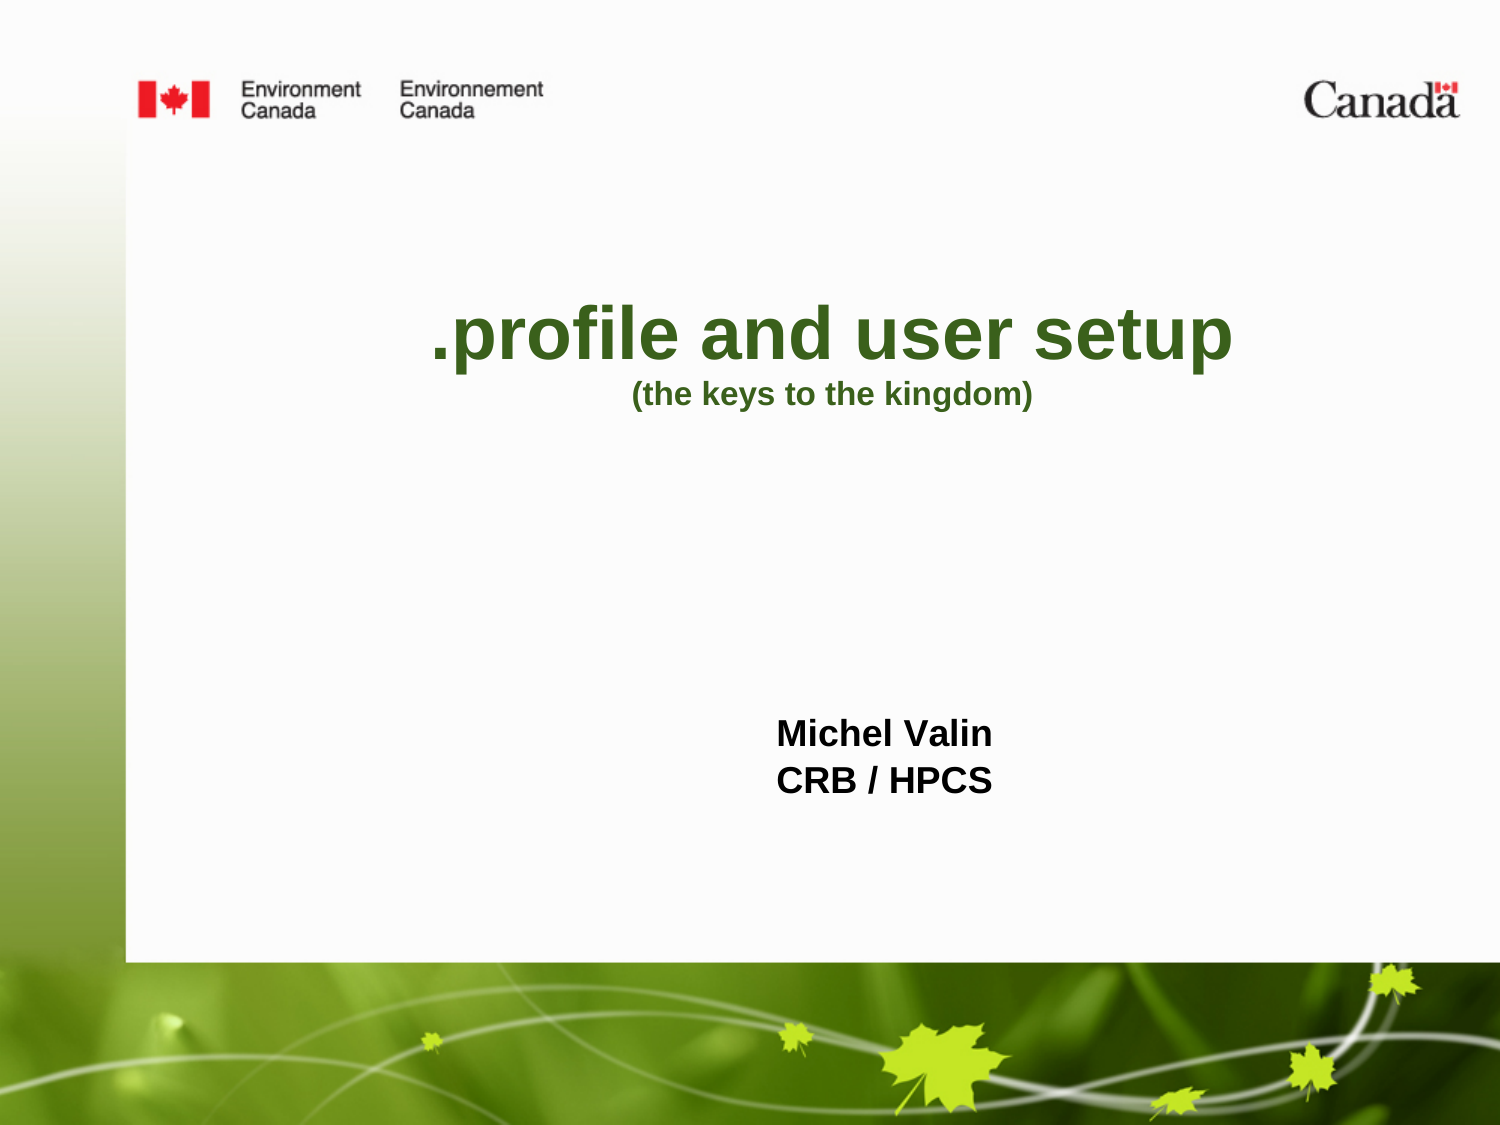

# .profile and user setup (the keys to the kingdom)
Michel Valin
CRB / HPCS